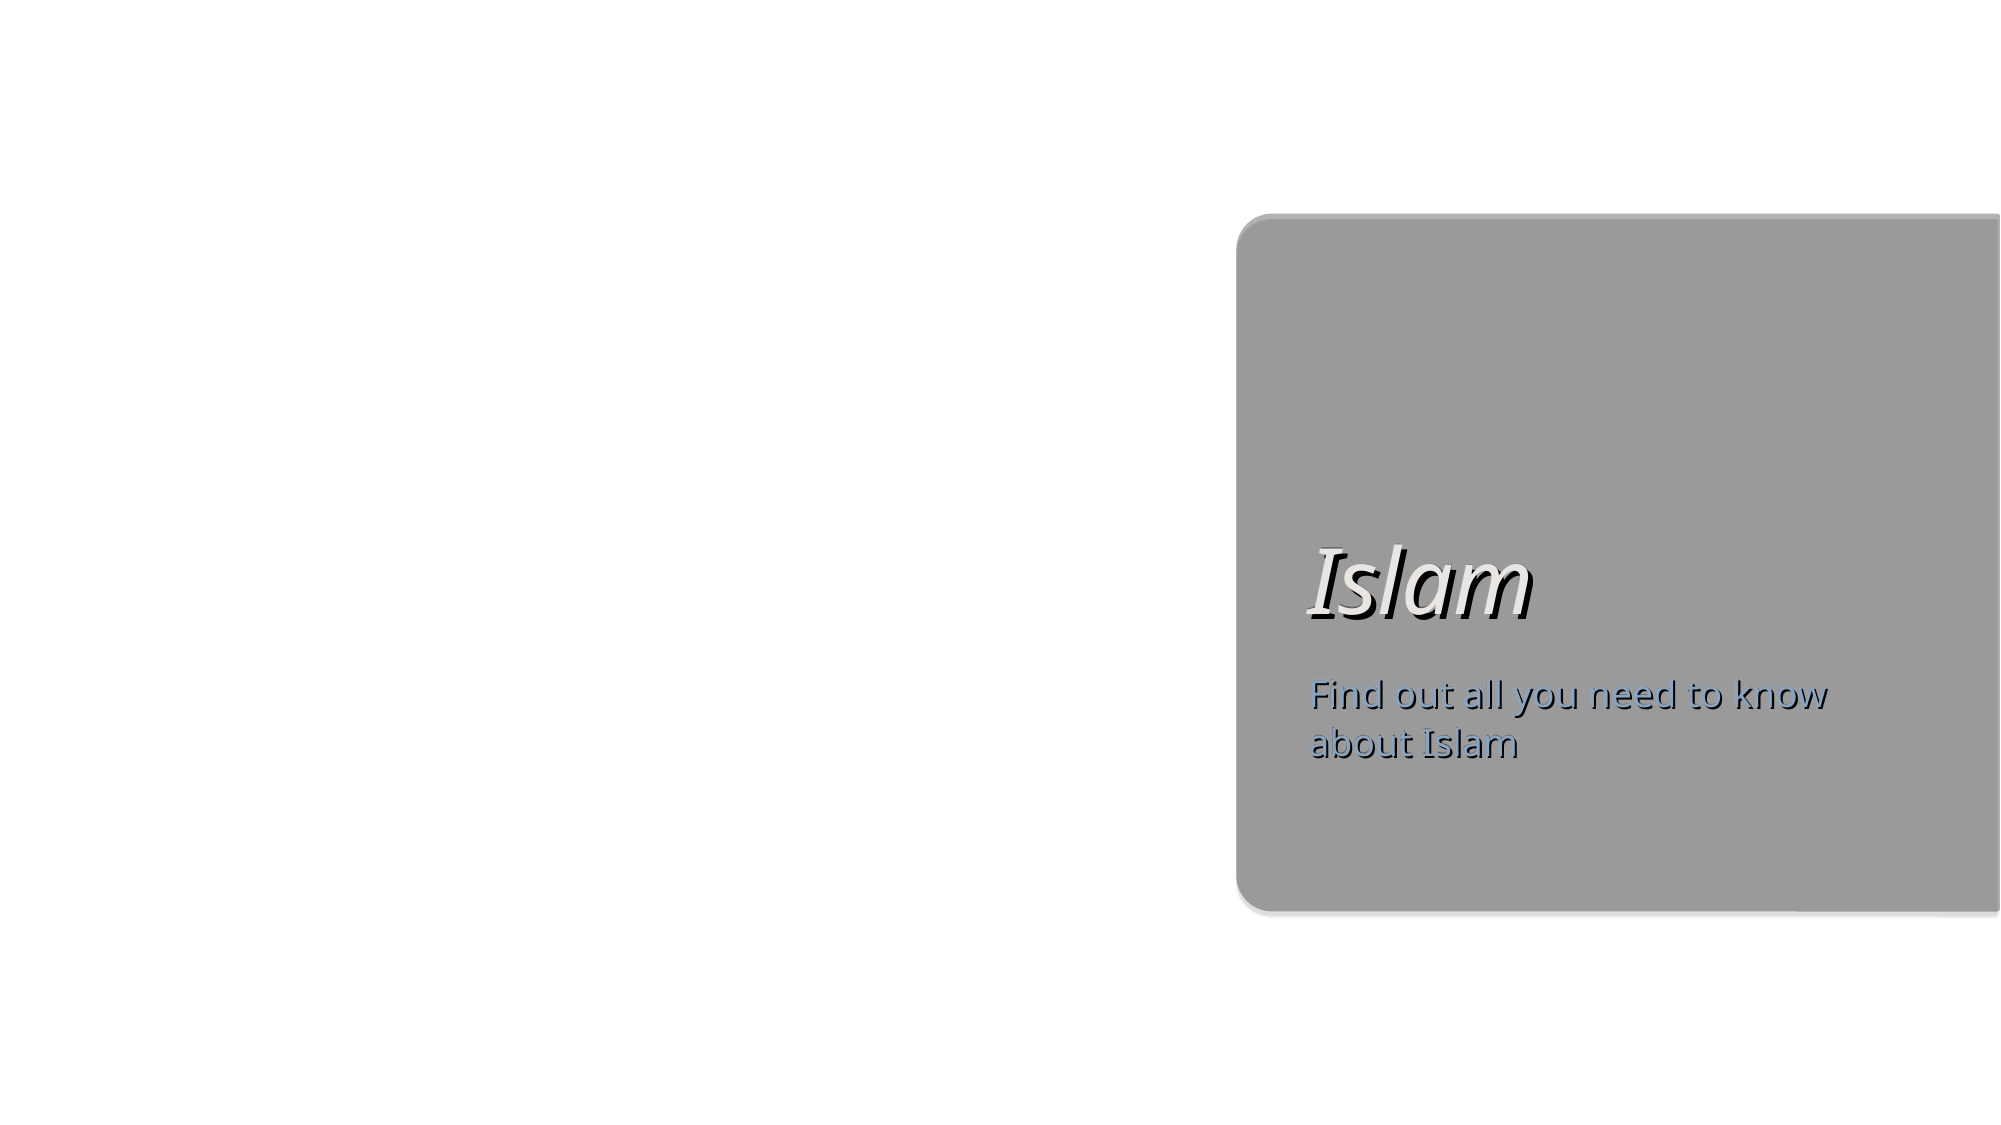

# Islam
Find out all you need to know about Islam